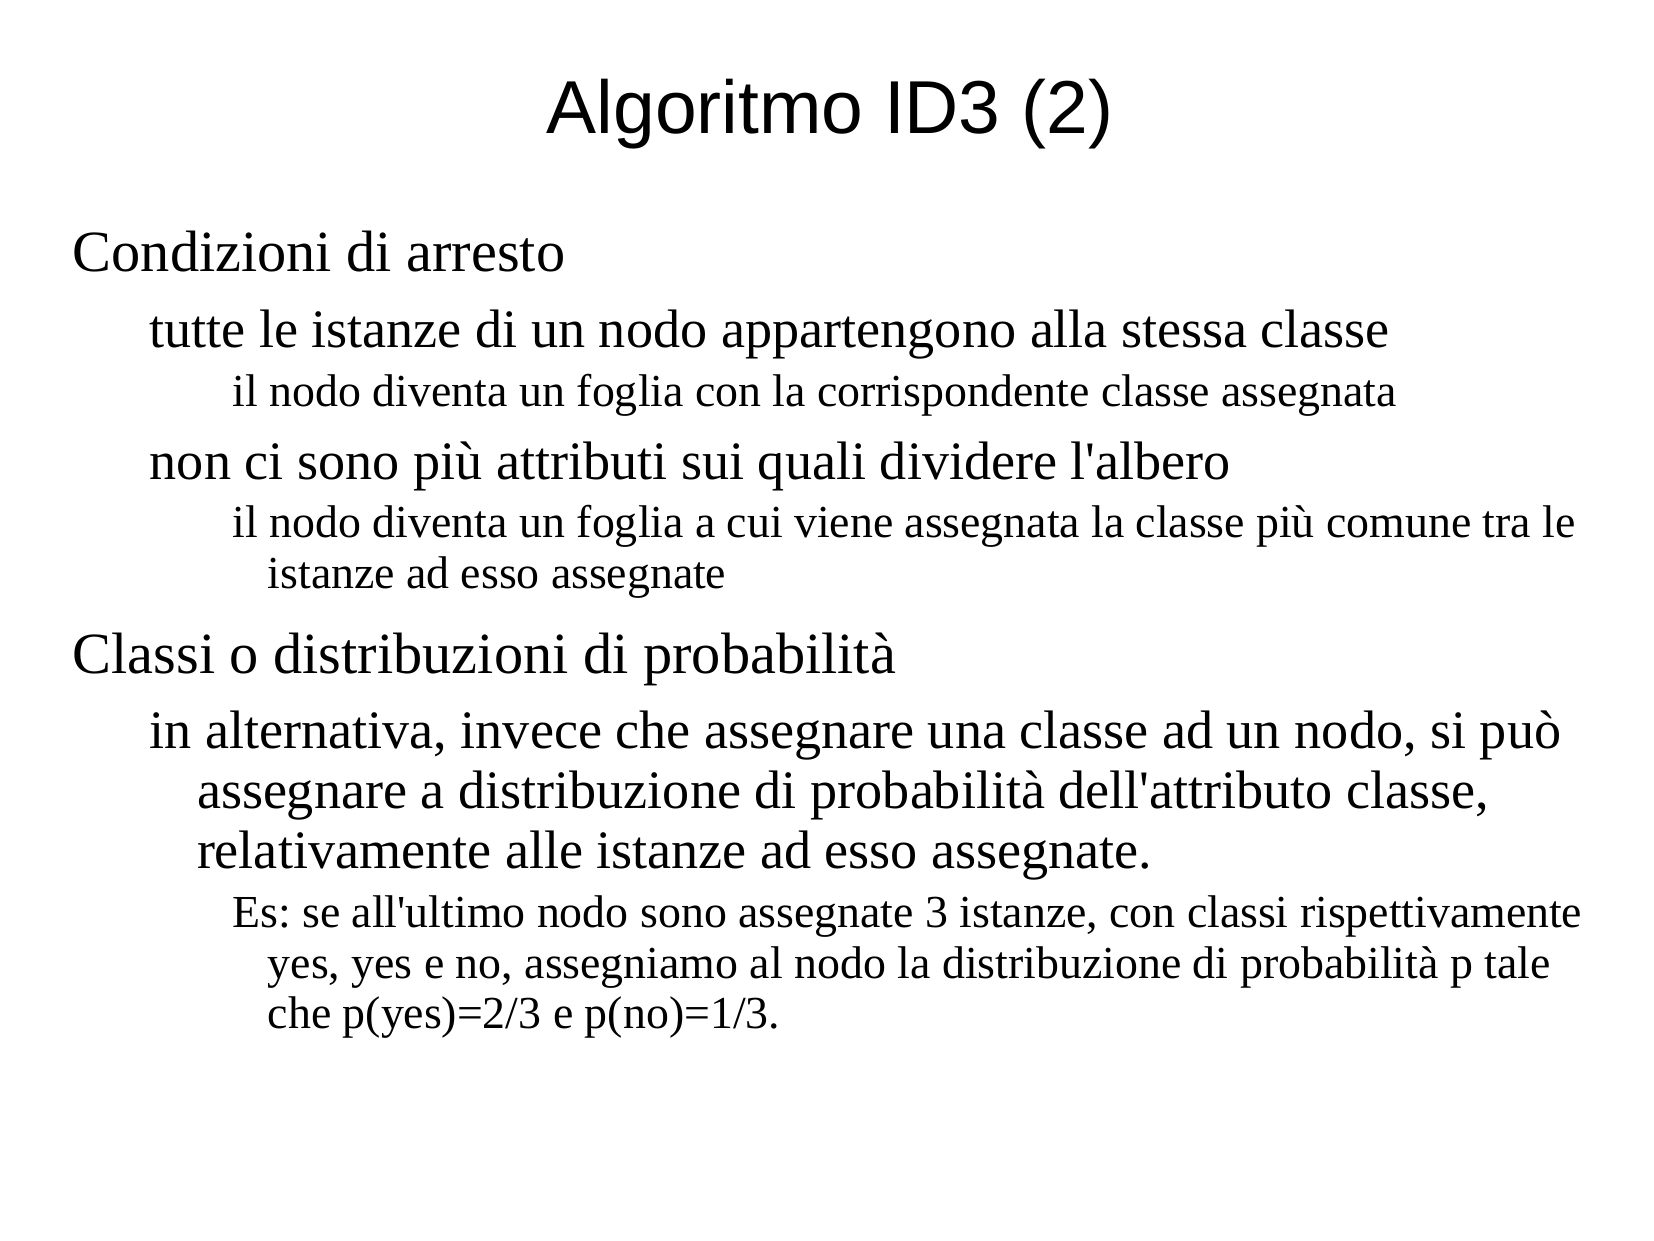

# Algoritmo ID3 (2)
Condizioni di arresto
tutte le istanze di un nodo appartengono alla stessa classe
il nodo diventa un foglia con la corrispondente classe assegnata
non ci sono più attributi sui quali dividere l'albero
il nodo diventa un foglia a cui viene assegnata la classe più comune tra le istanze ad esso assegnate
Classi o distribuzioni di probabilità
in alternativa, invece che assegnare una classe ad un nodo, si può assegnare a distribuzione di probabilità dell'attributo classe, relativamente alle istanze ad esso assegnate.
Es: se all'ultimo nodo sono assegnate 3 istanze, con classi rispettivamente yes, yes e no, assegniamo al nodo la distribuzione di probabilità p tale che p(yes)=2/3 e p(no)=1/3.